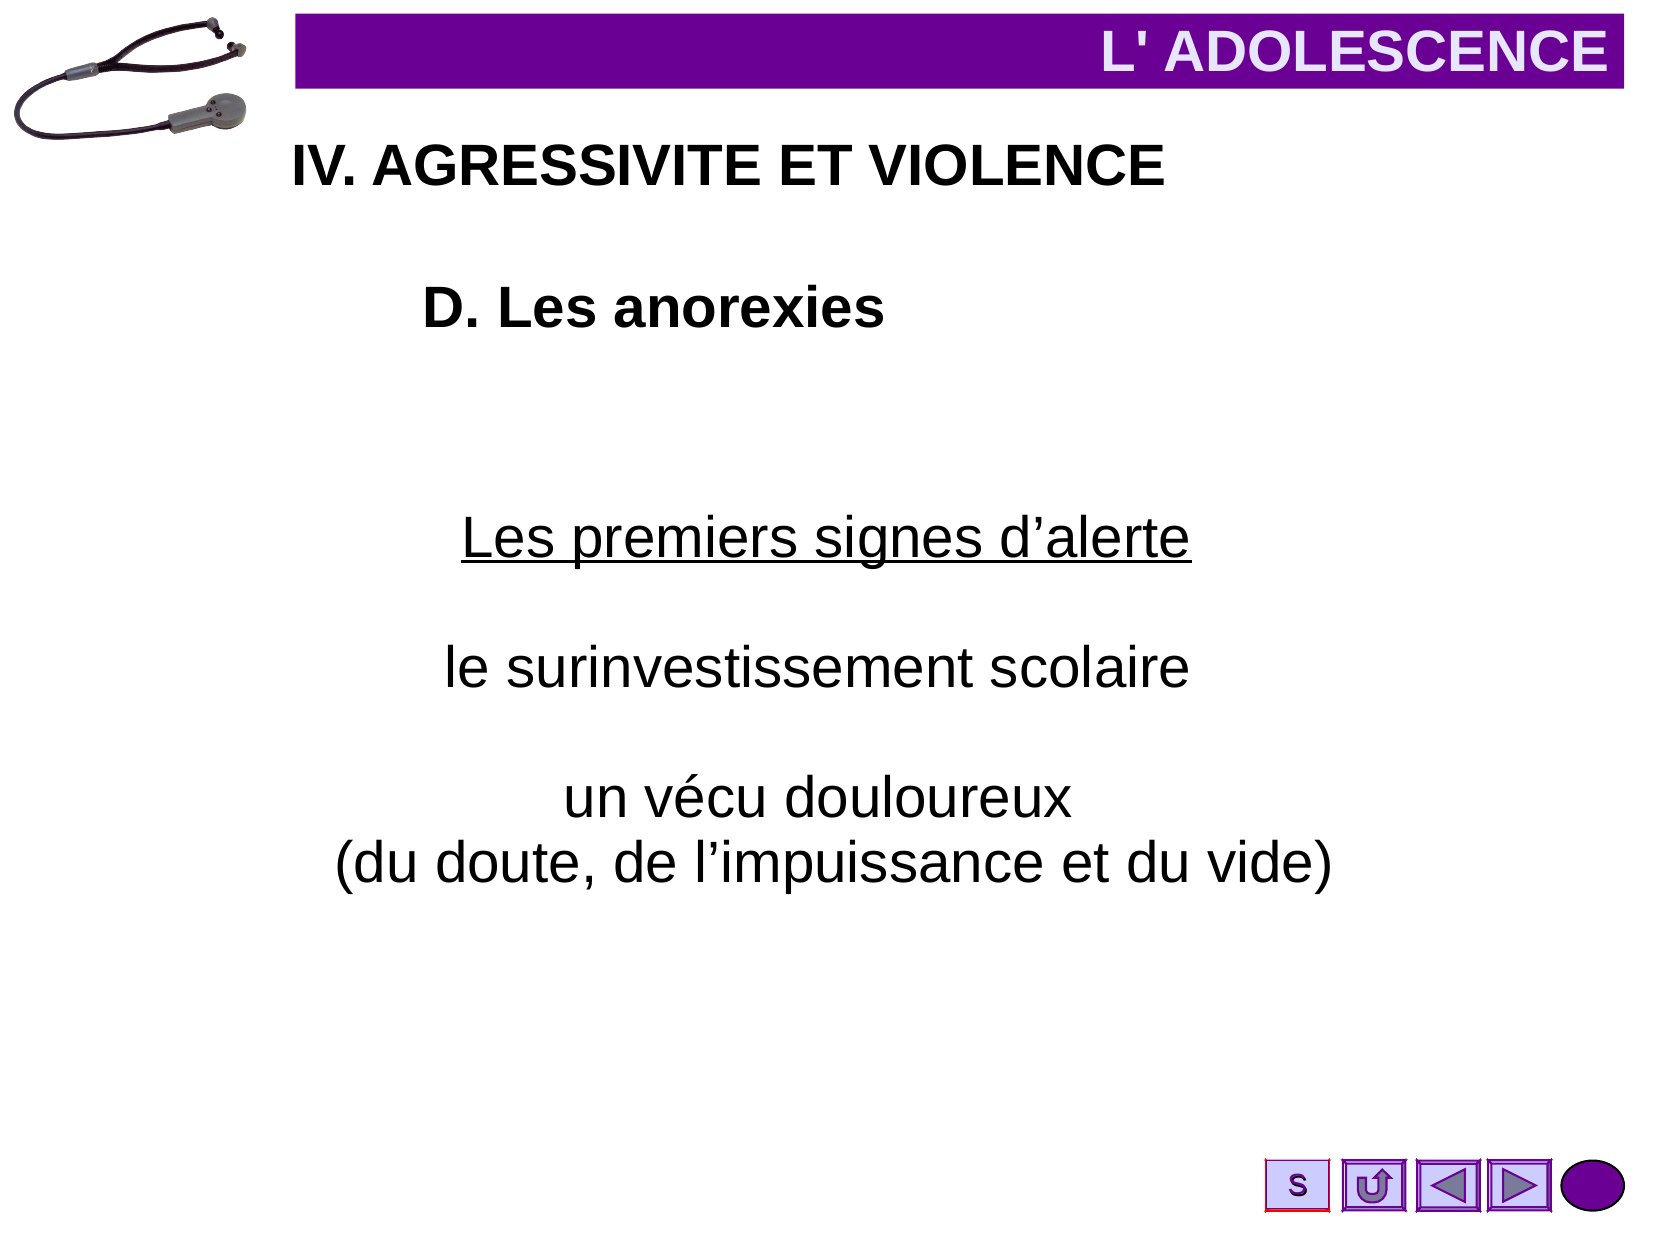

L' ADOLESCENCE
IV. AGRESSIVITE ET VIOLENCE
D. Les anorexies
Les premiers signes d’alerte
 le surinvestissement scolaire
un vécu douloureux
 (du doute, de l’impuissance et du vide)